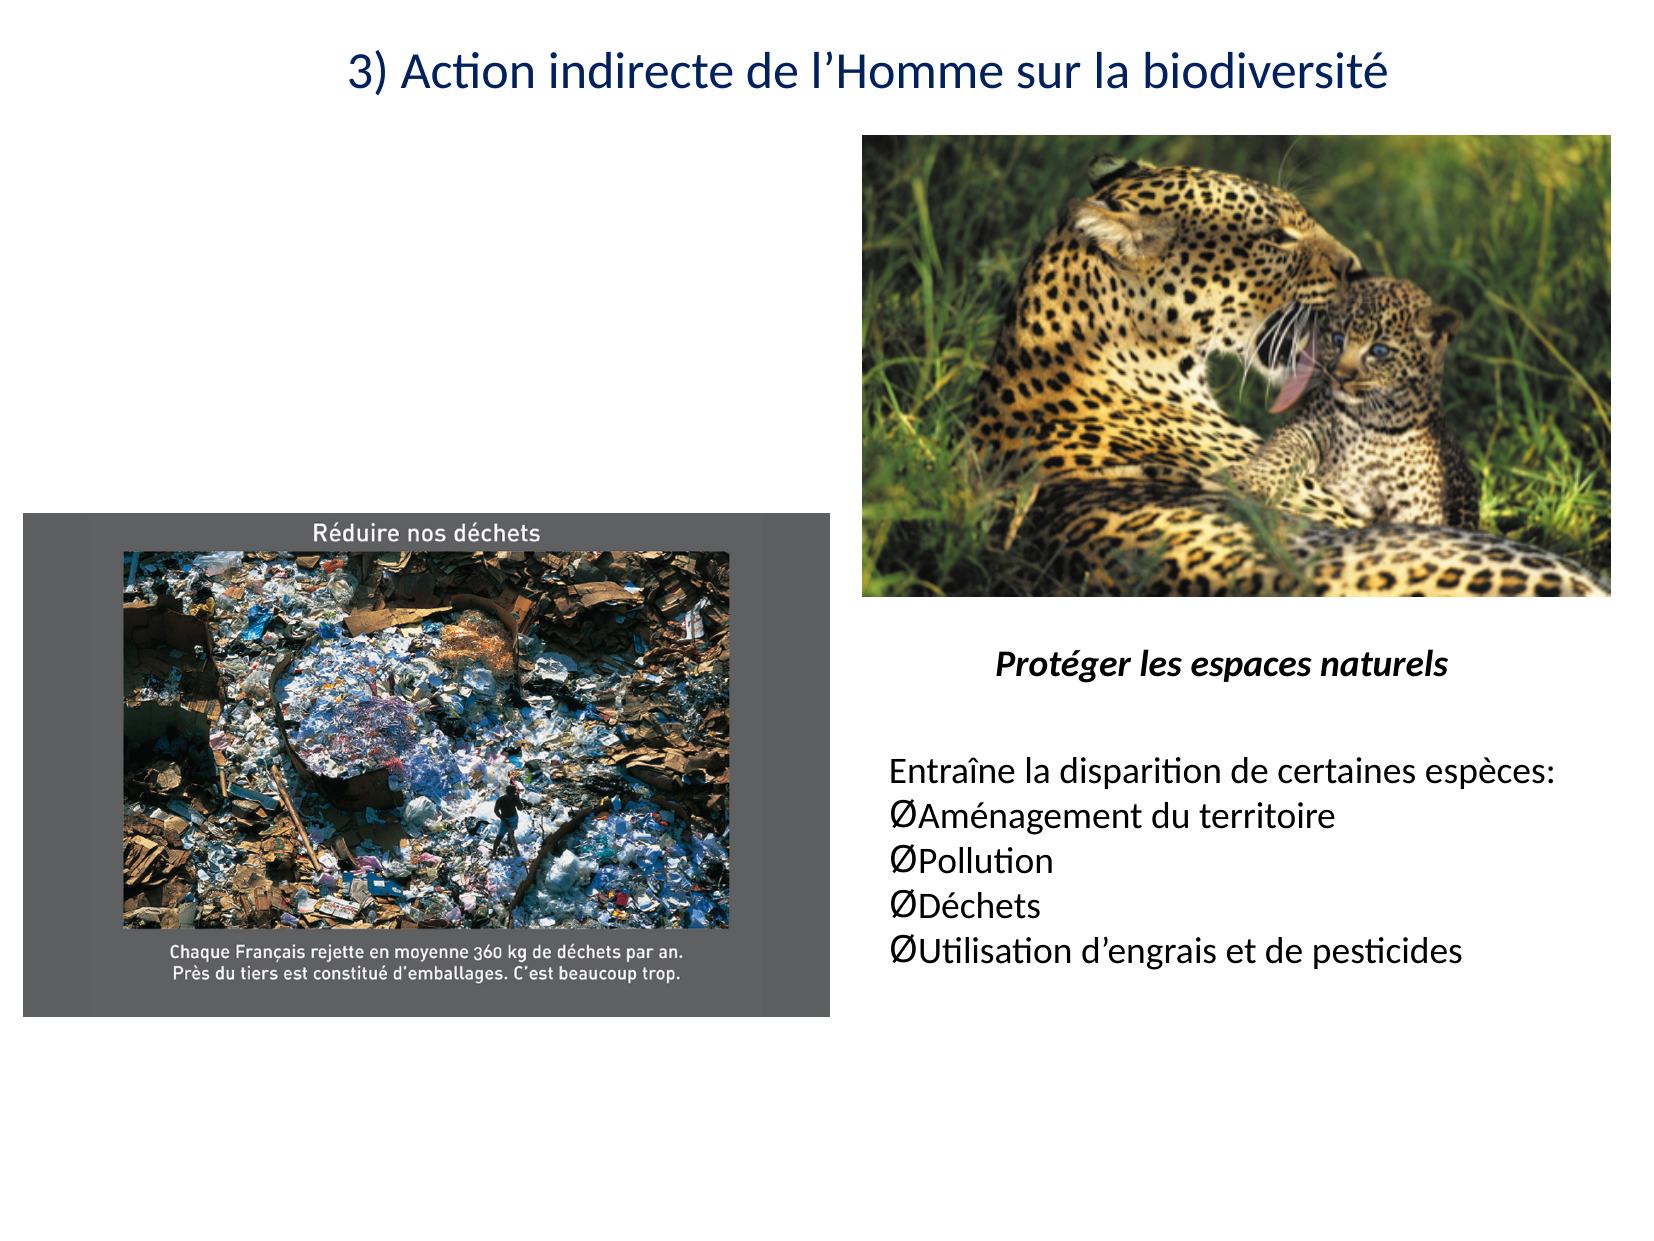

3) Action indirecte de l’Homme sur la biodiversité
Protéger les espaces naturels
Entraîne la disparition de certaines espèces:
Aménagement du territoire
Pollution
Déchets
Utilisation d’engrais et de pesticides